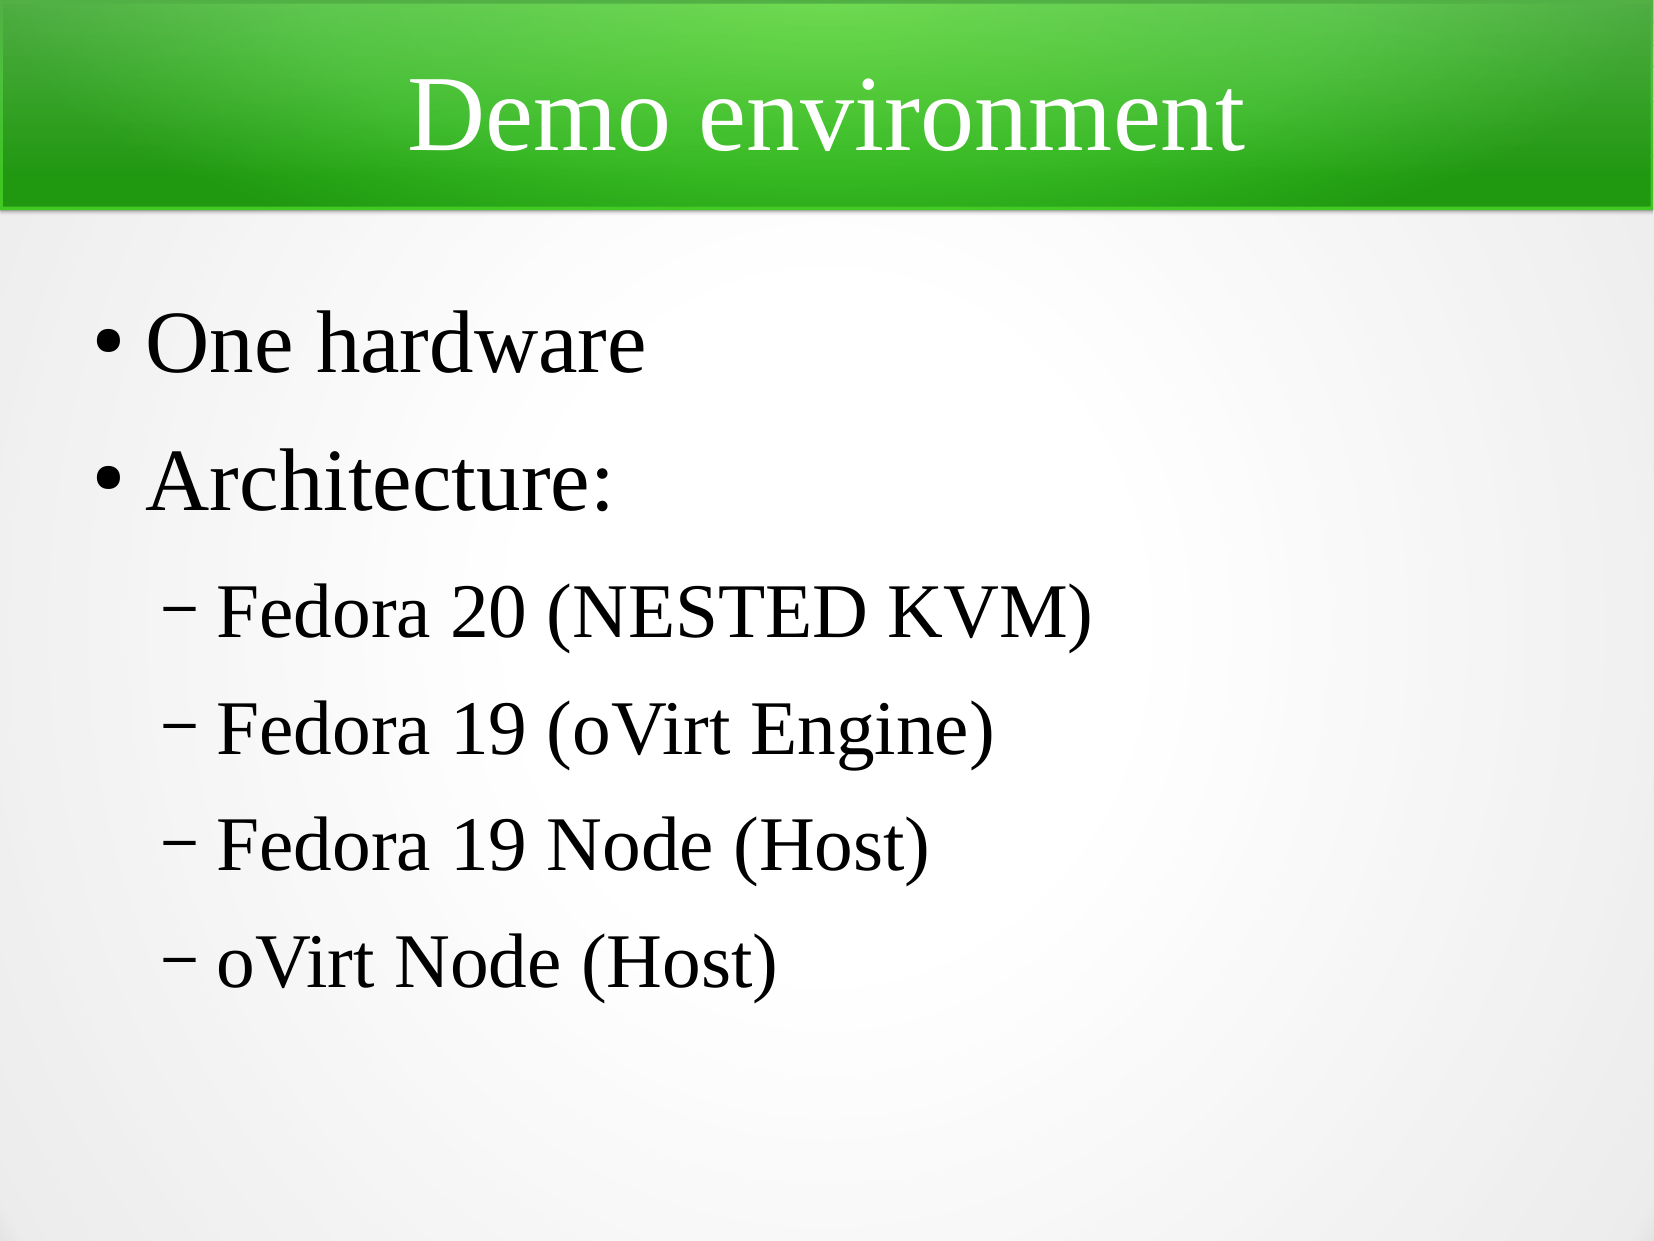

# Demo environment
One hardware
Architecture:
Fedora 20 (NESTED KVM)
Fedora 19 (oVirt Engine)
Fedora 19 Node (Host)
oVirt Node (Host)